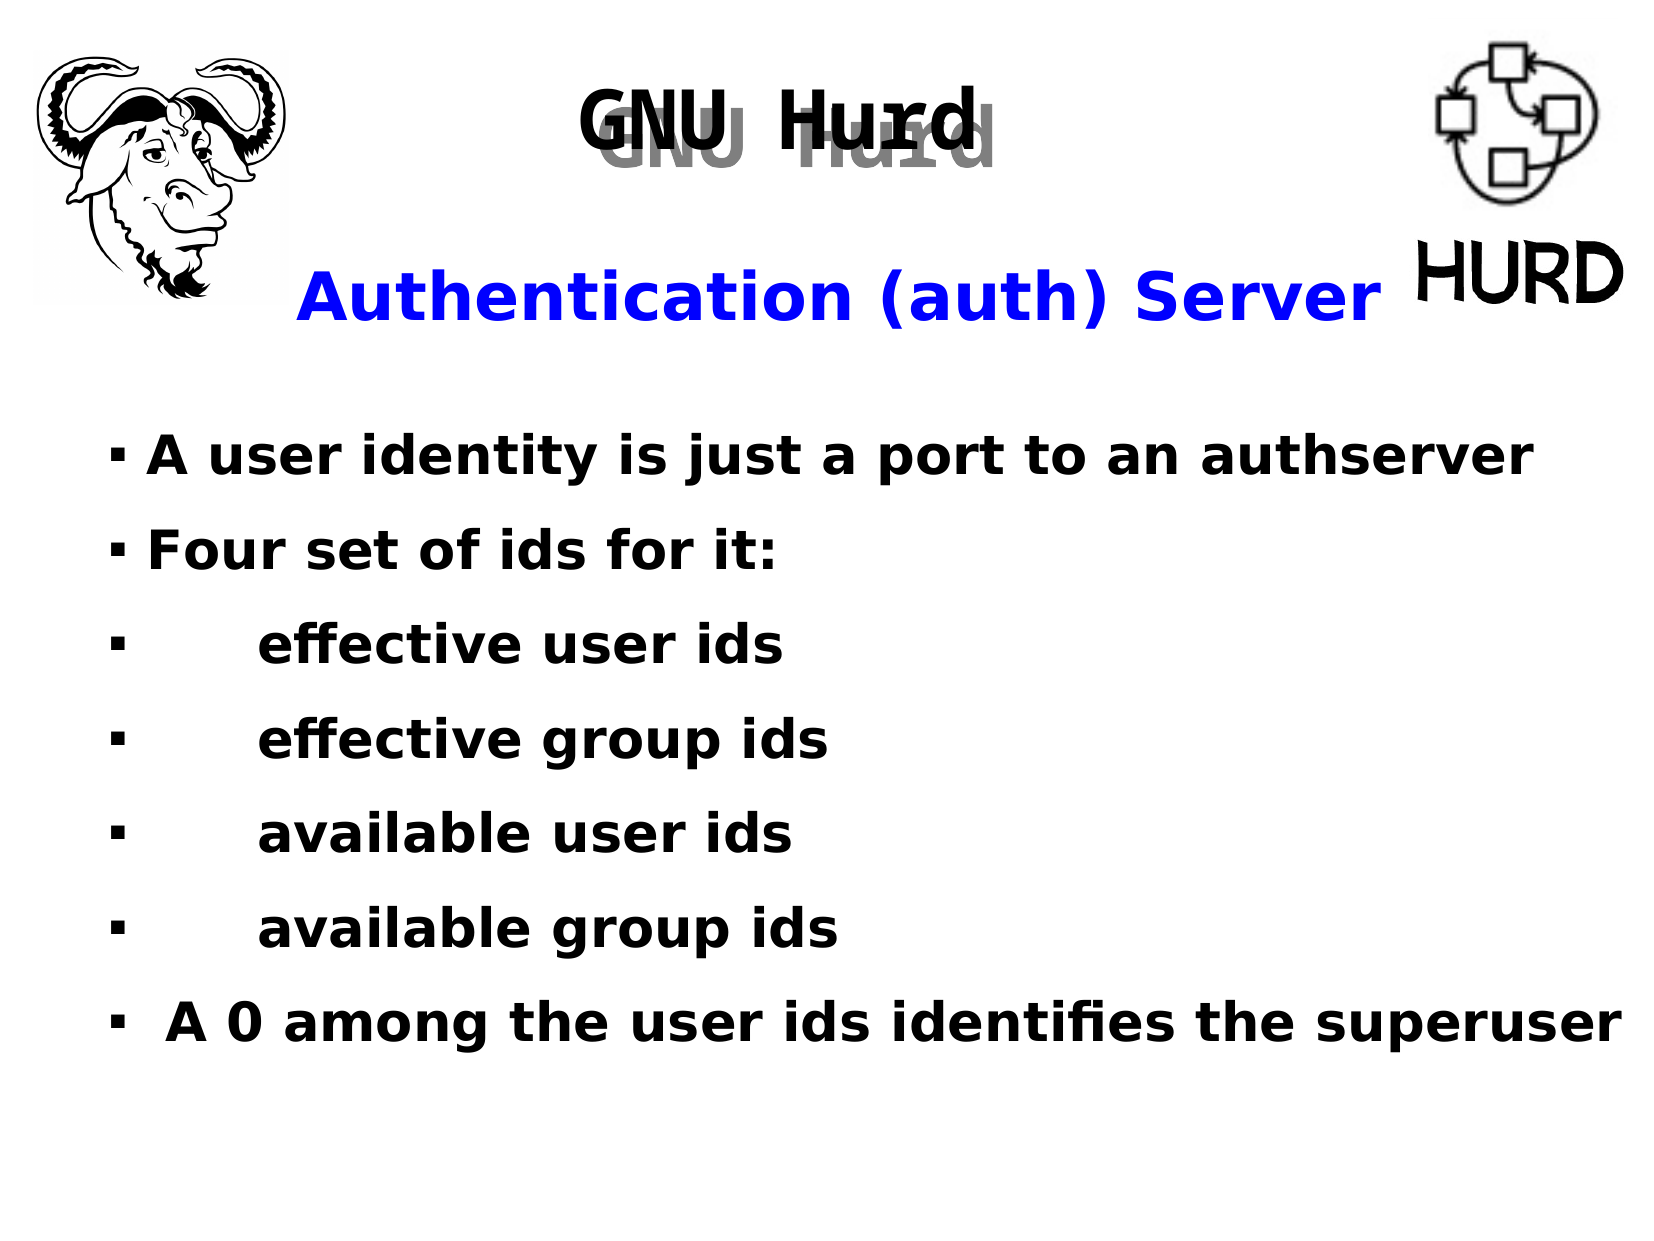

GNU Hurd
Authentication (auth) Server
A user identity is just a port to an authserver
Four set of ids for it:
	effective user ids
	effective group ids
	available user ids
	available group ids
 A 0 among the user ids identifies the superuser